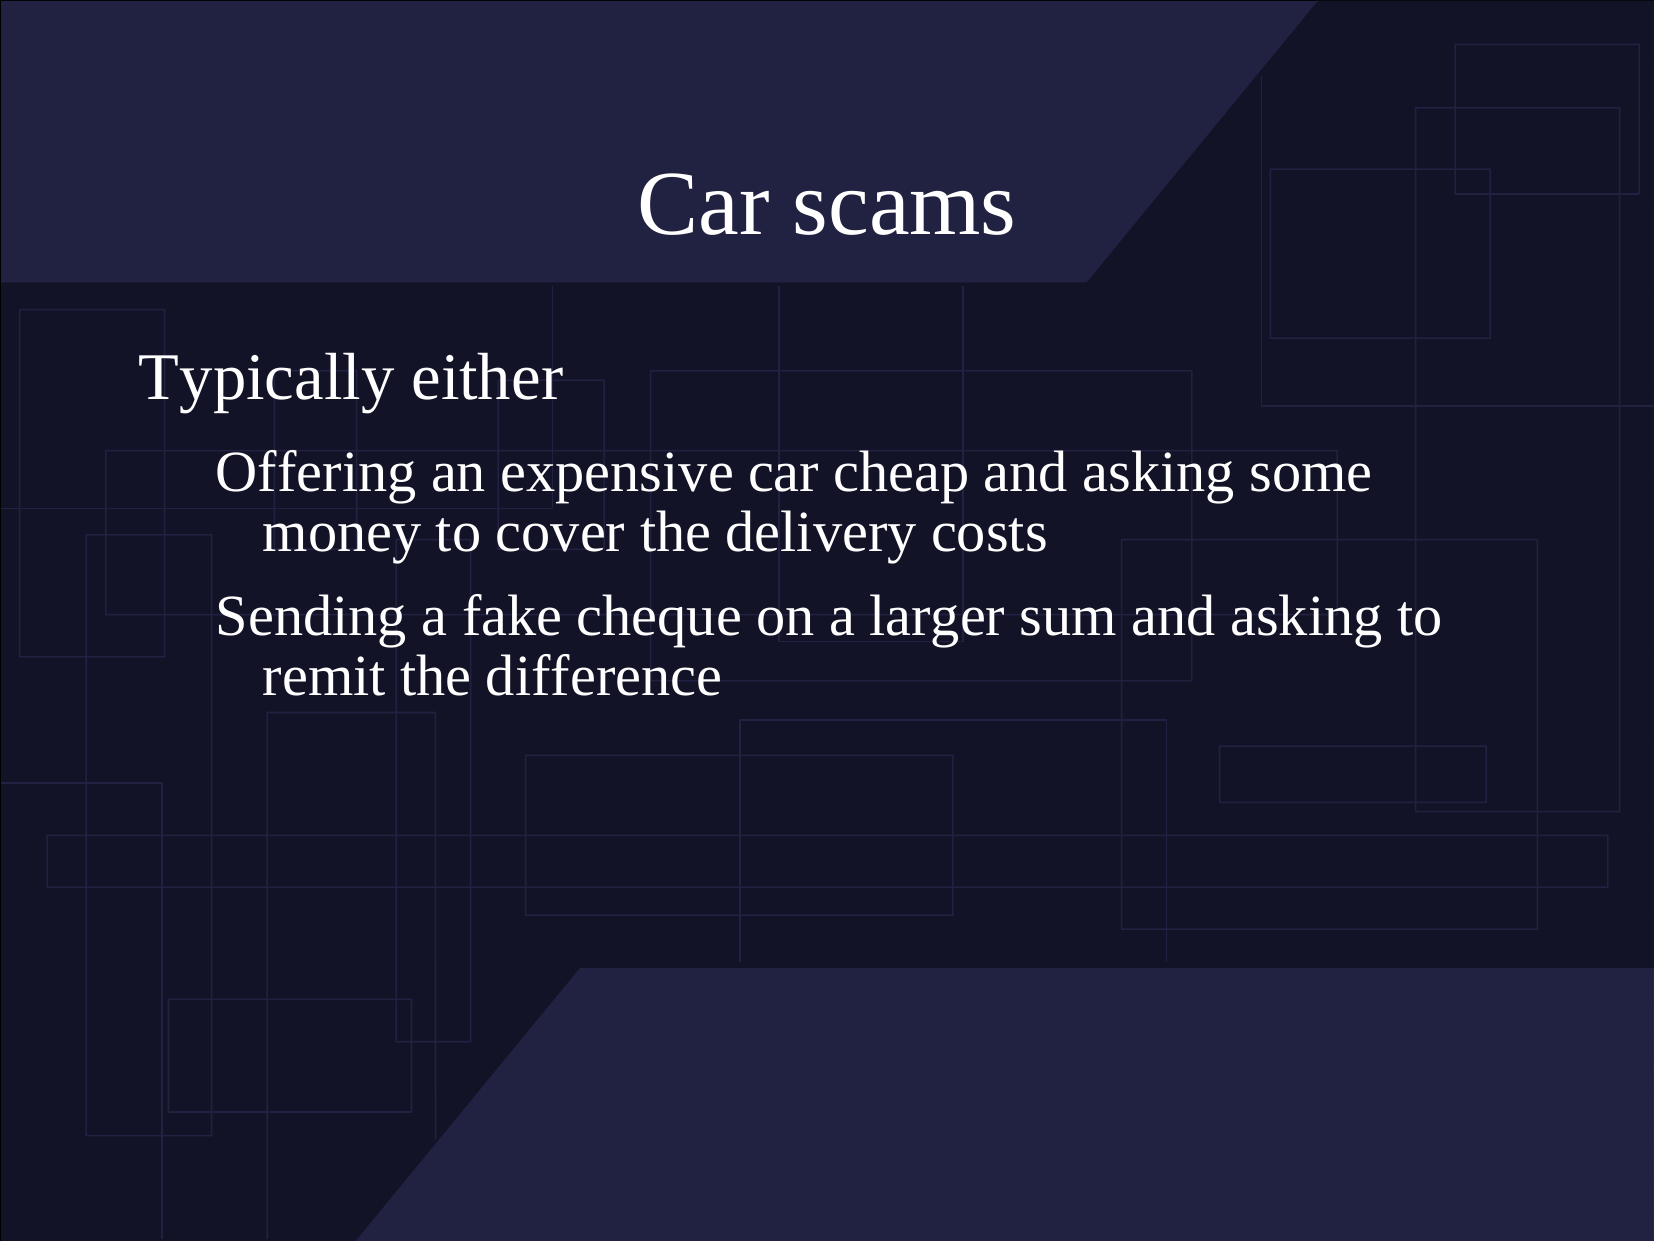

# Car scams
Typically either
Offering an expensive car cheap and asking some money to cover the delivery costs
Sending a fake cheque on a larger sum and asking to remit the difference